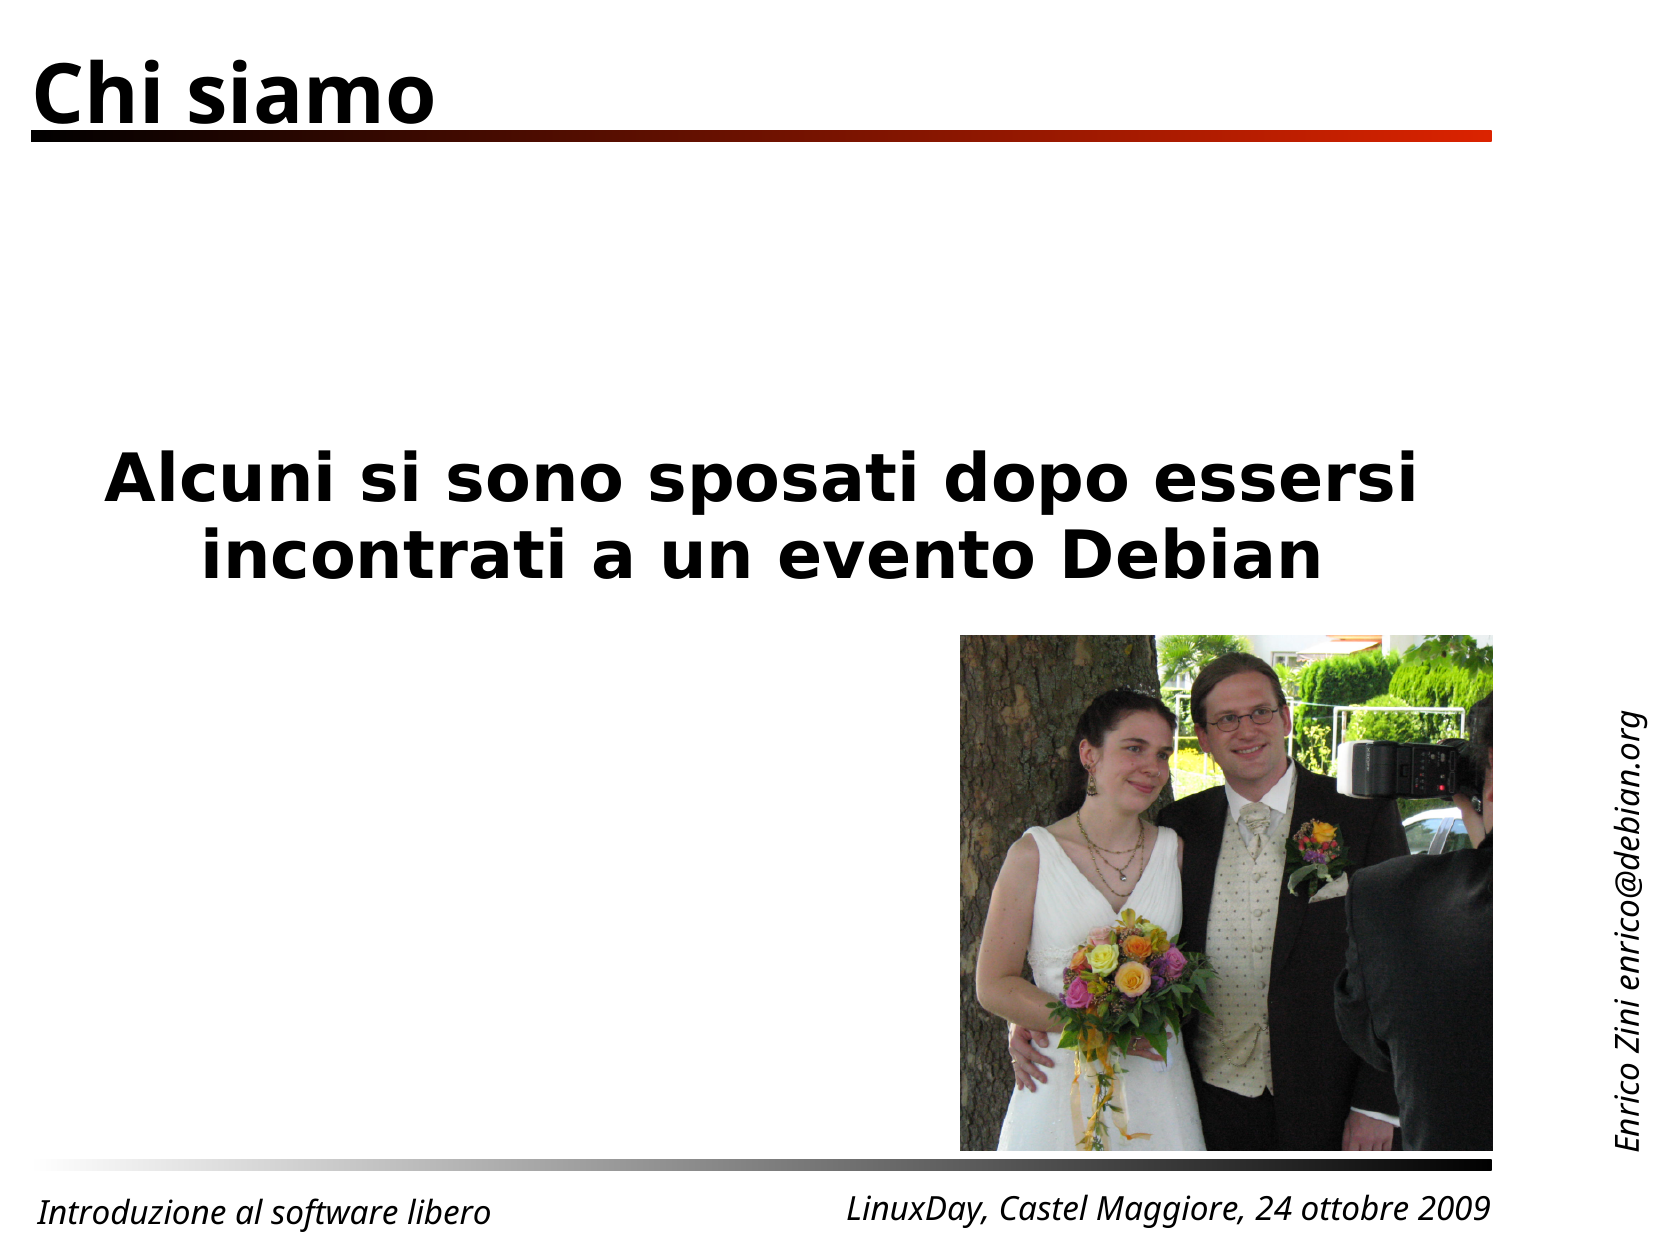

Chi siamo
Alcuni si sono sposati dopo essersi
incontrati a un evento Debian